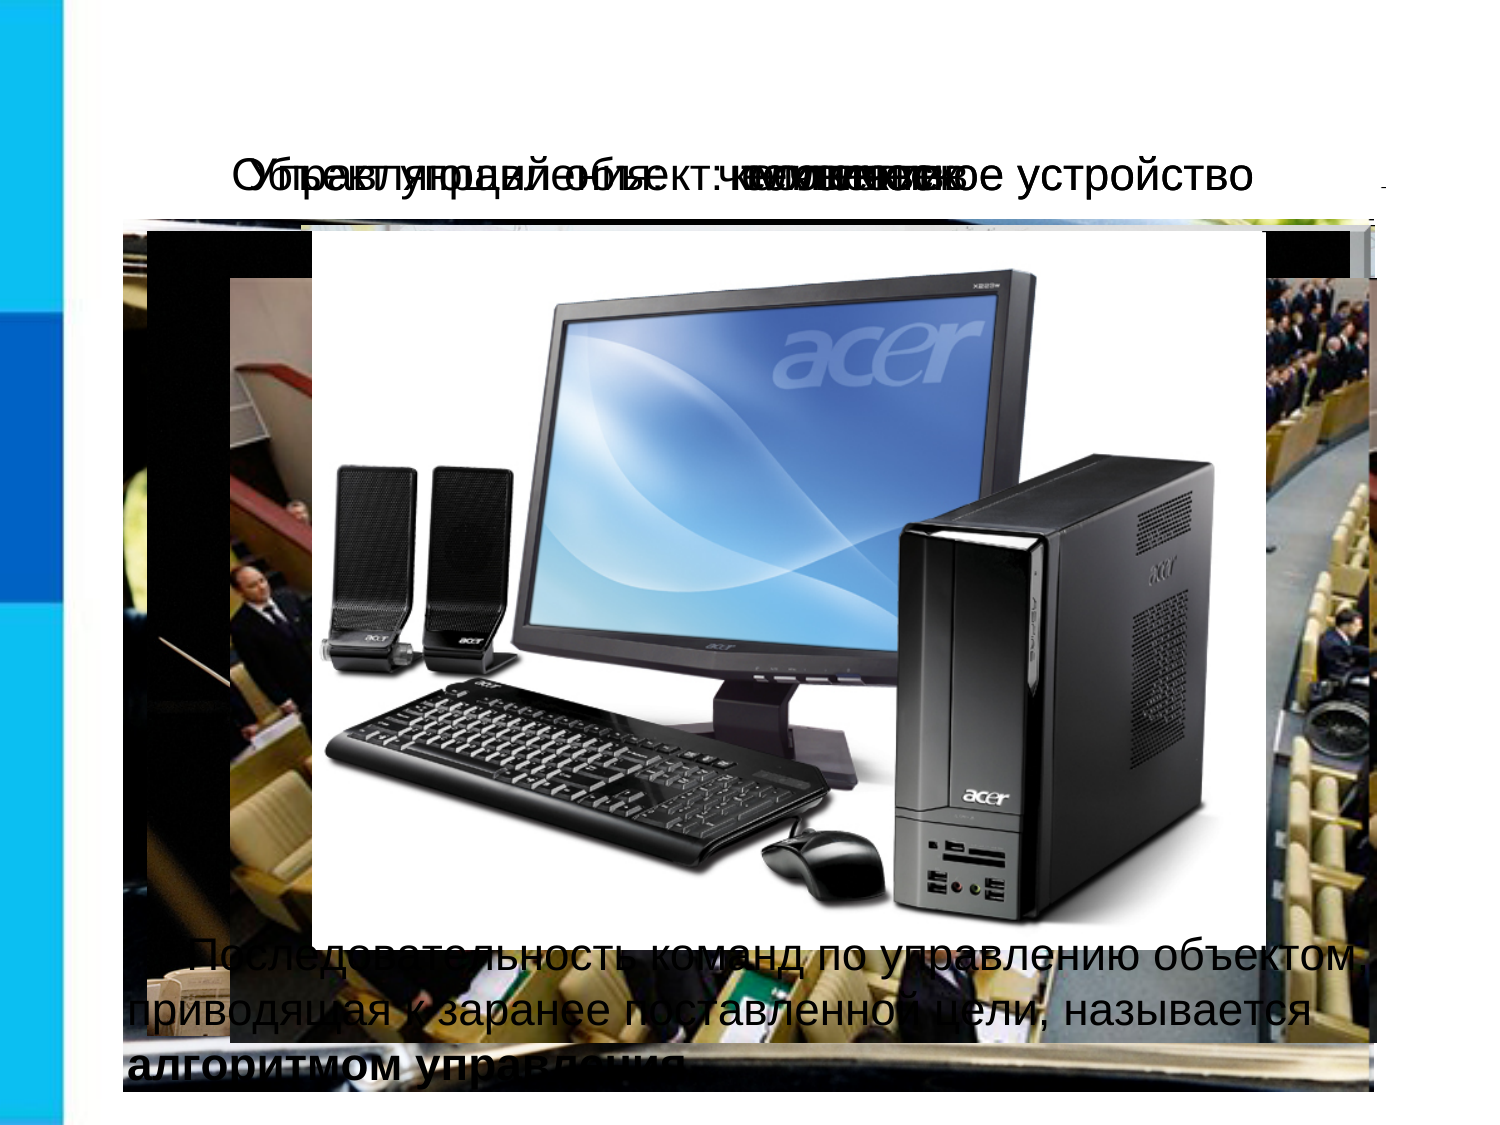

Объект управления:
Управляющий объект:
человек
коллектив
техническое устройство
техническое устройство
коллектив
человек
Последовательность команд по управлению объектом, приводящая к заранее поставленной цели, называется алгоритмом управления.